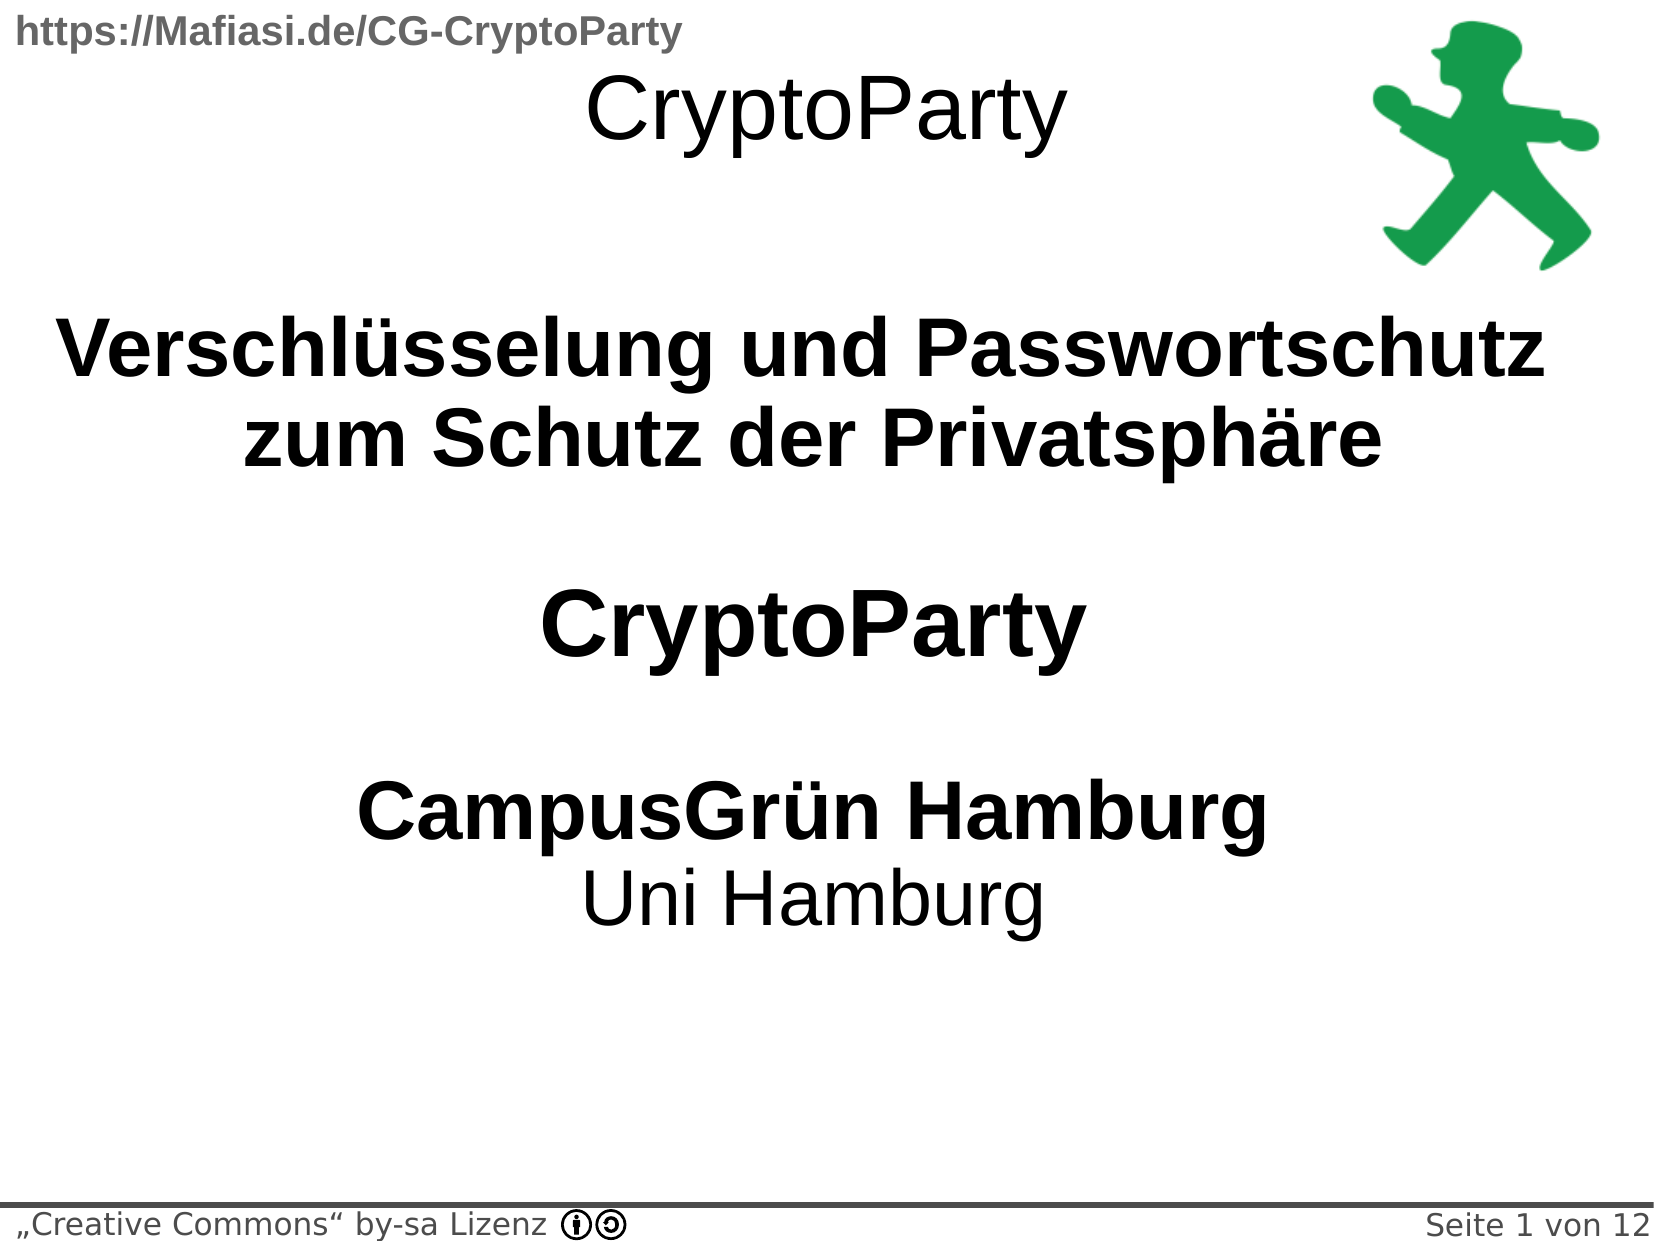

# Verschlüsselung und Passwortschutz zum Schutz der Privatsphäre CryptoParty CampusGrün Hamburg Uni Hamburg